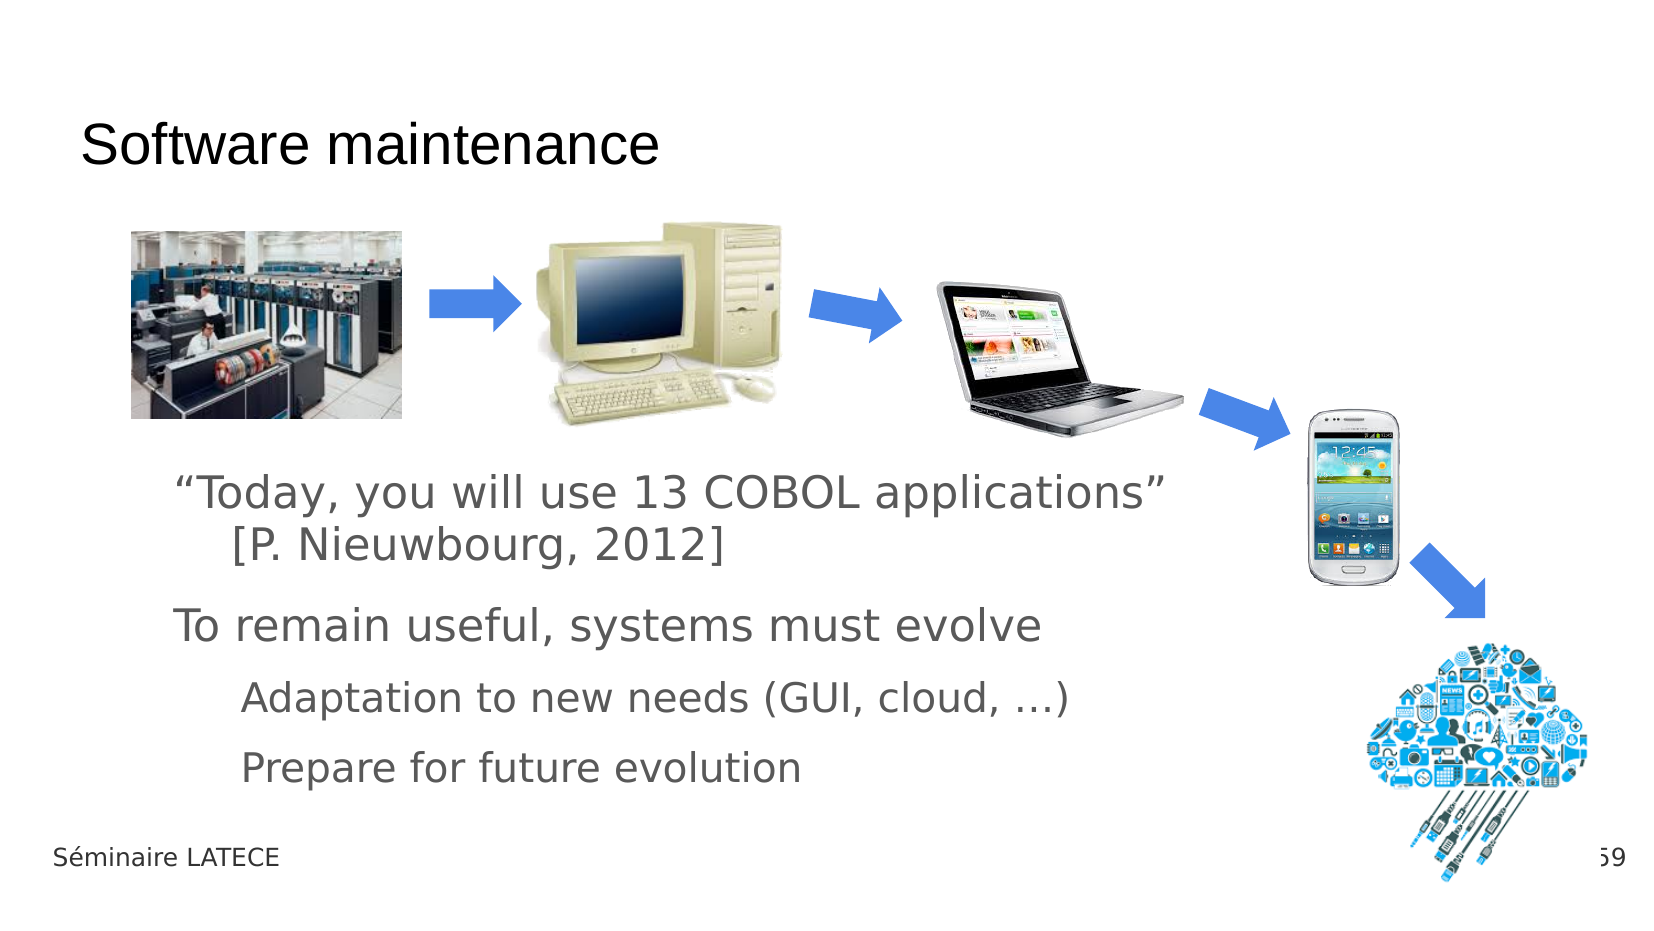

# Software maintenance
“Today, you will use 13 COBOL applications”
				[P. Nieuwbourg, 2012]
To remain useful, systems must evolve
Adaptation to new needs (GUI, cloud, …)
Prepare for future evolution